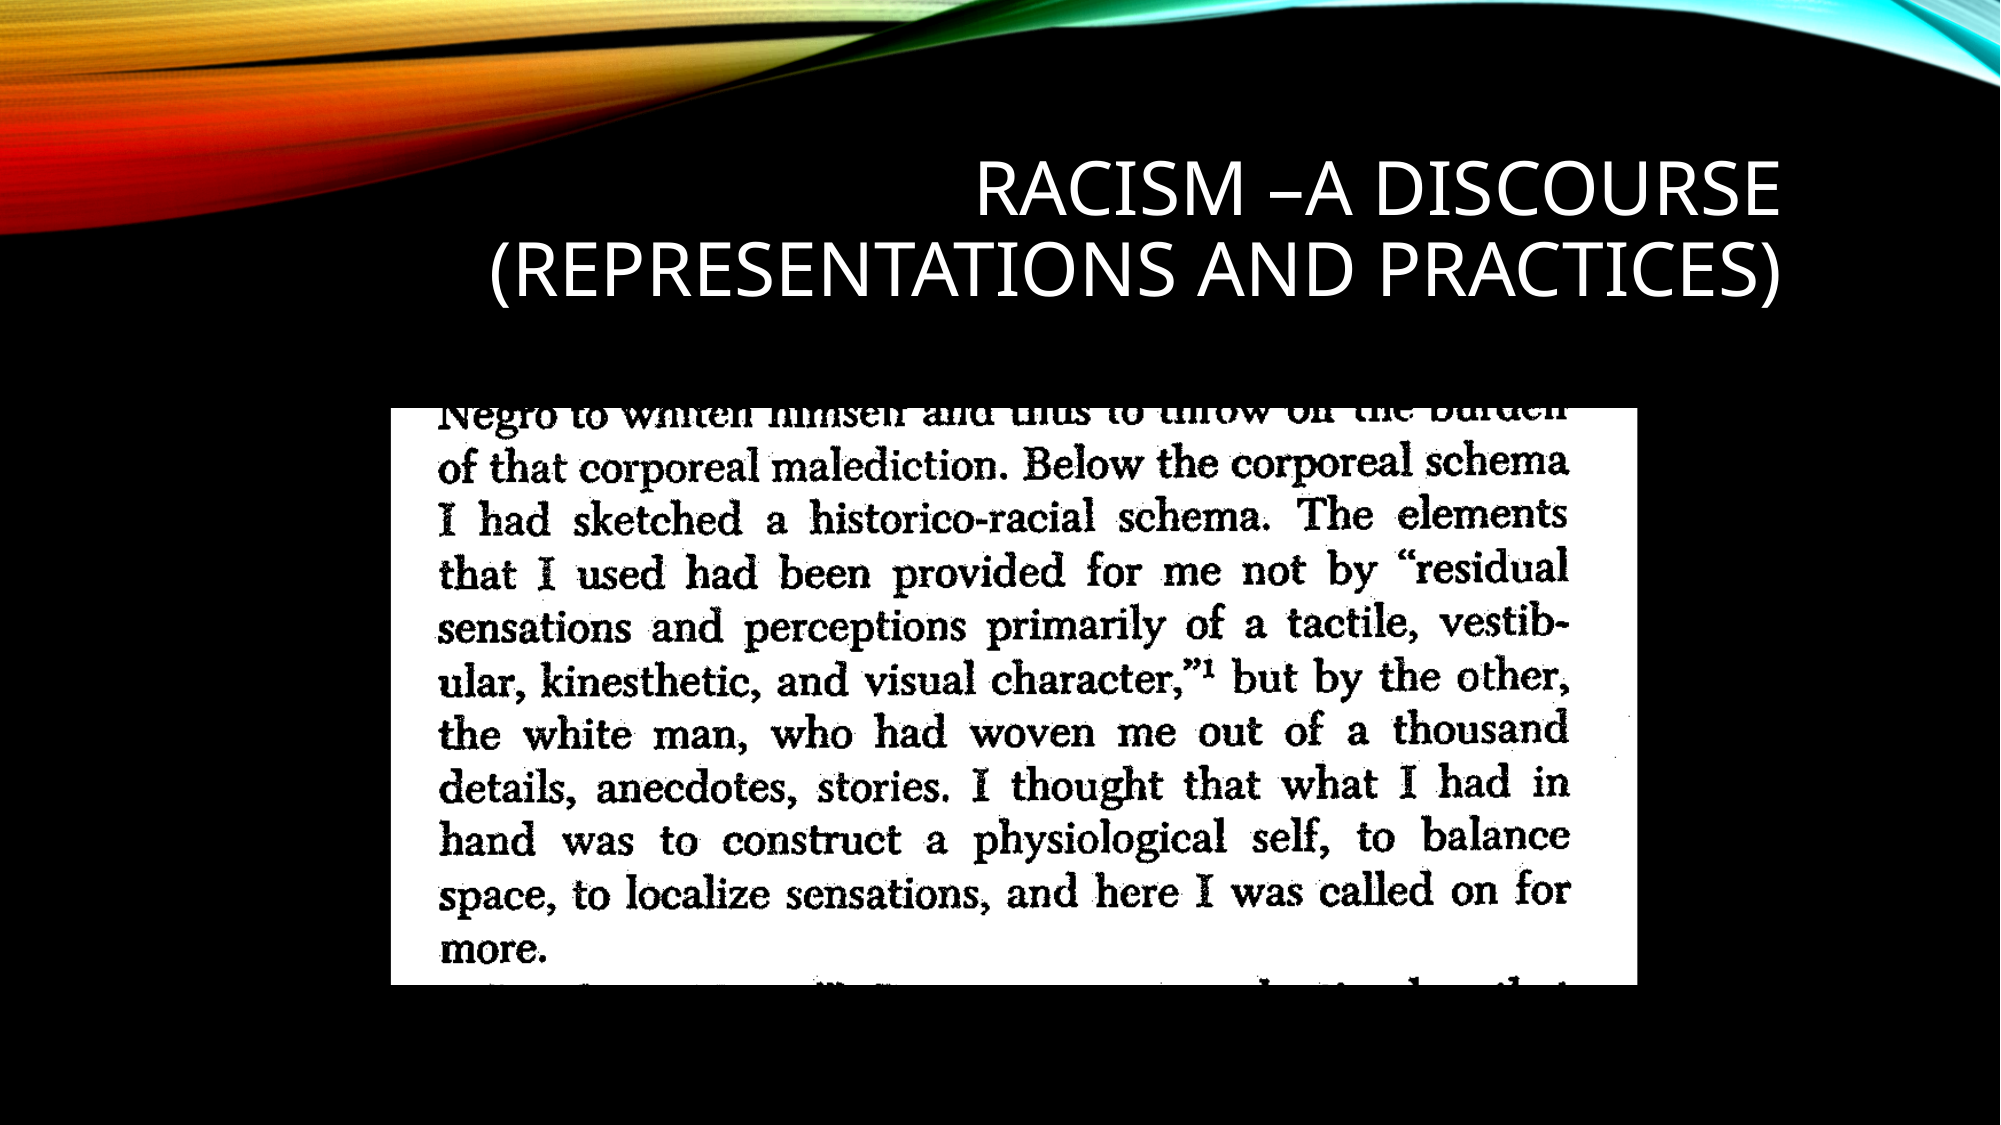

# RACISM –A Discourse (Representations and practices)